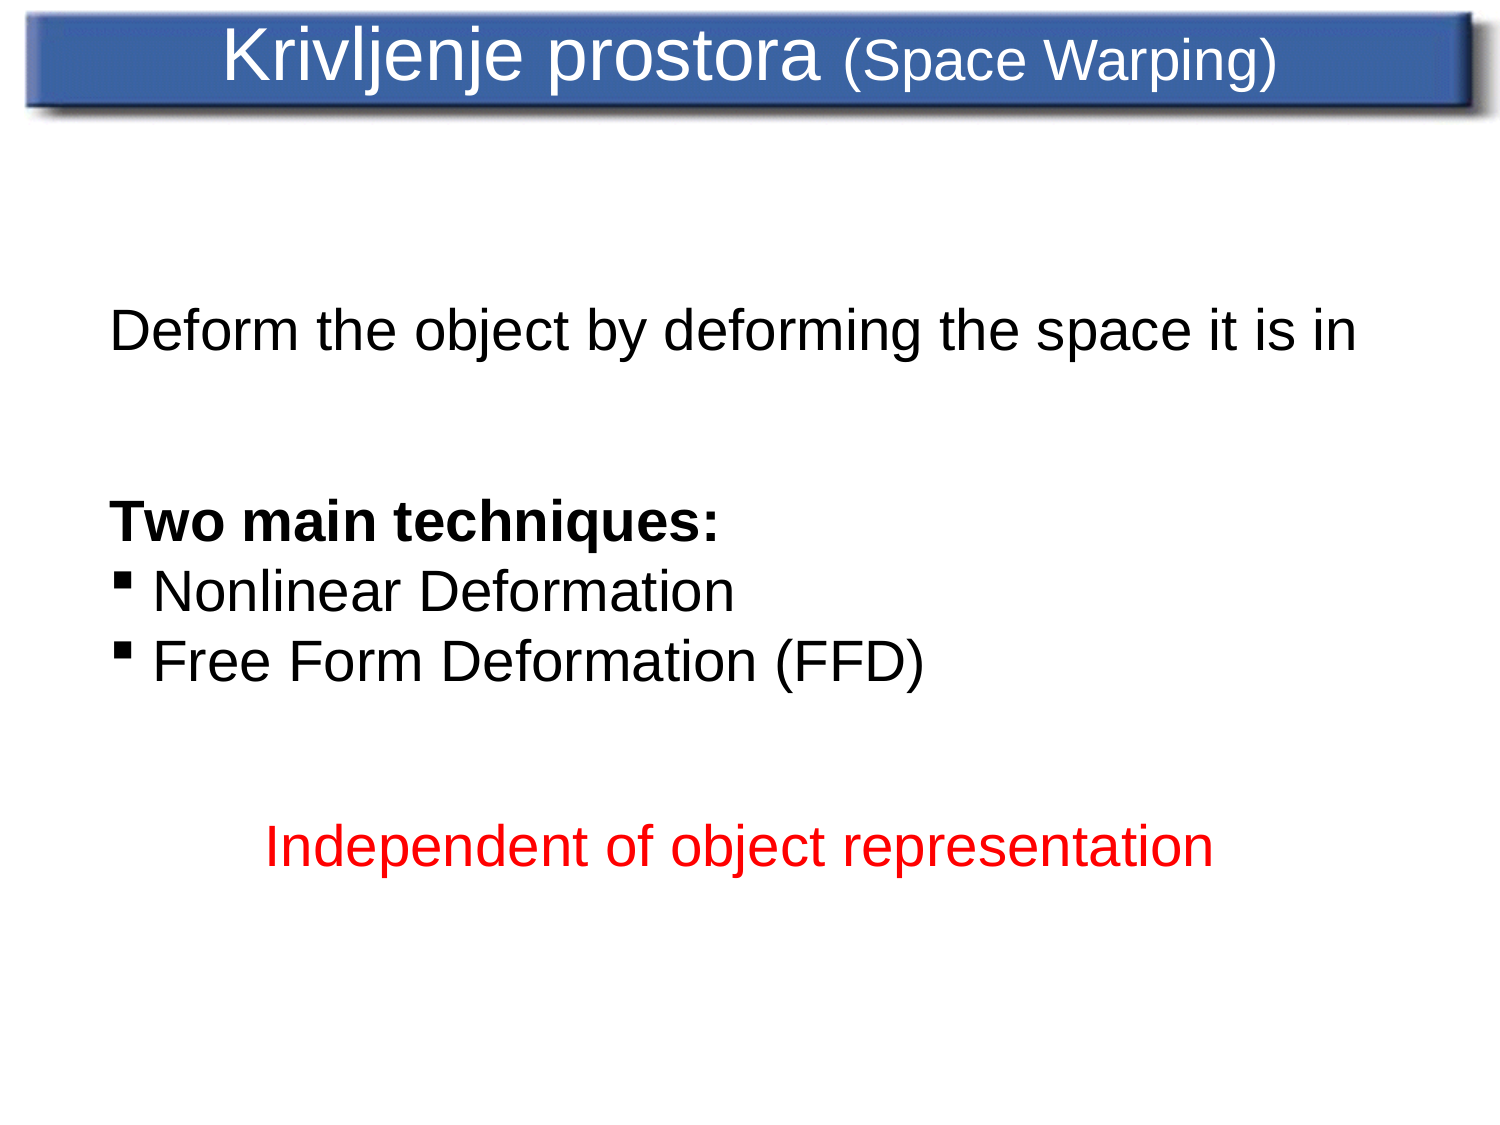

# Krivljenje prostora (Space Warping)
Deform the object by deforming the space it is in
Two main techniques:
 Nonlinear Deformation
 Free Form Deformation (FFD)
Independent of object representation